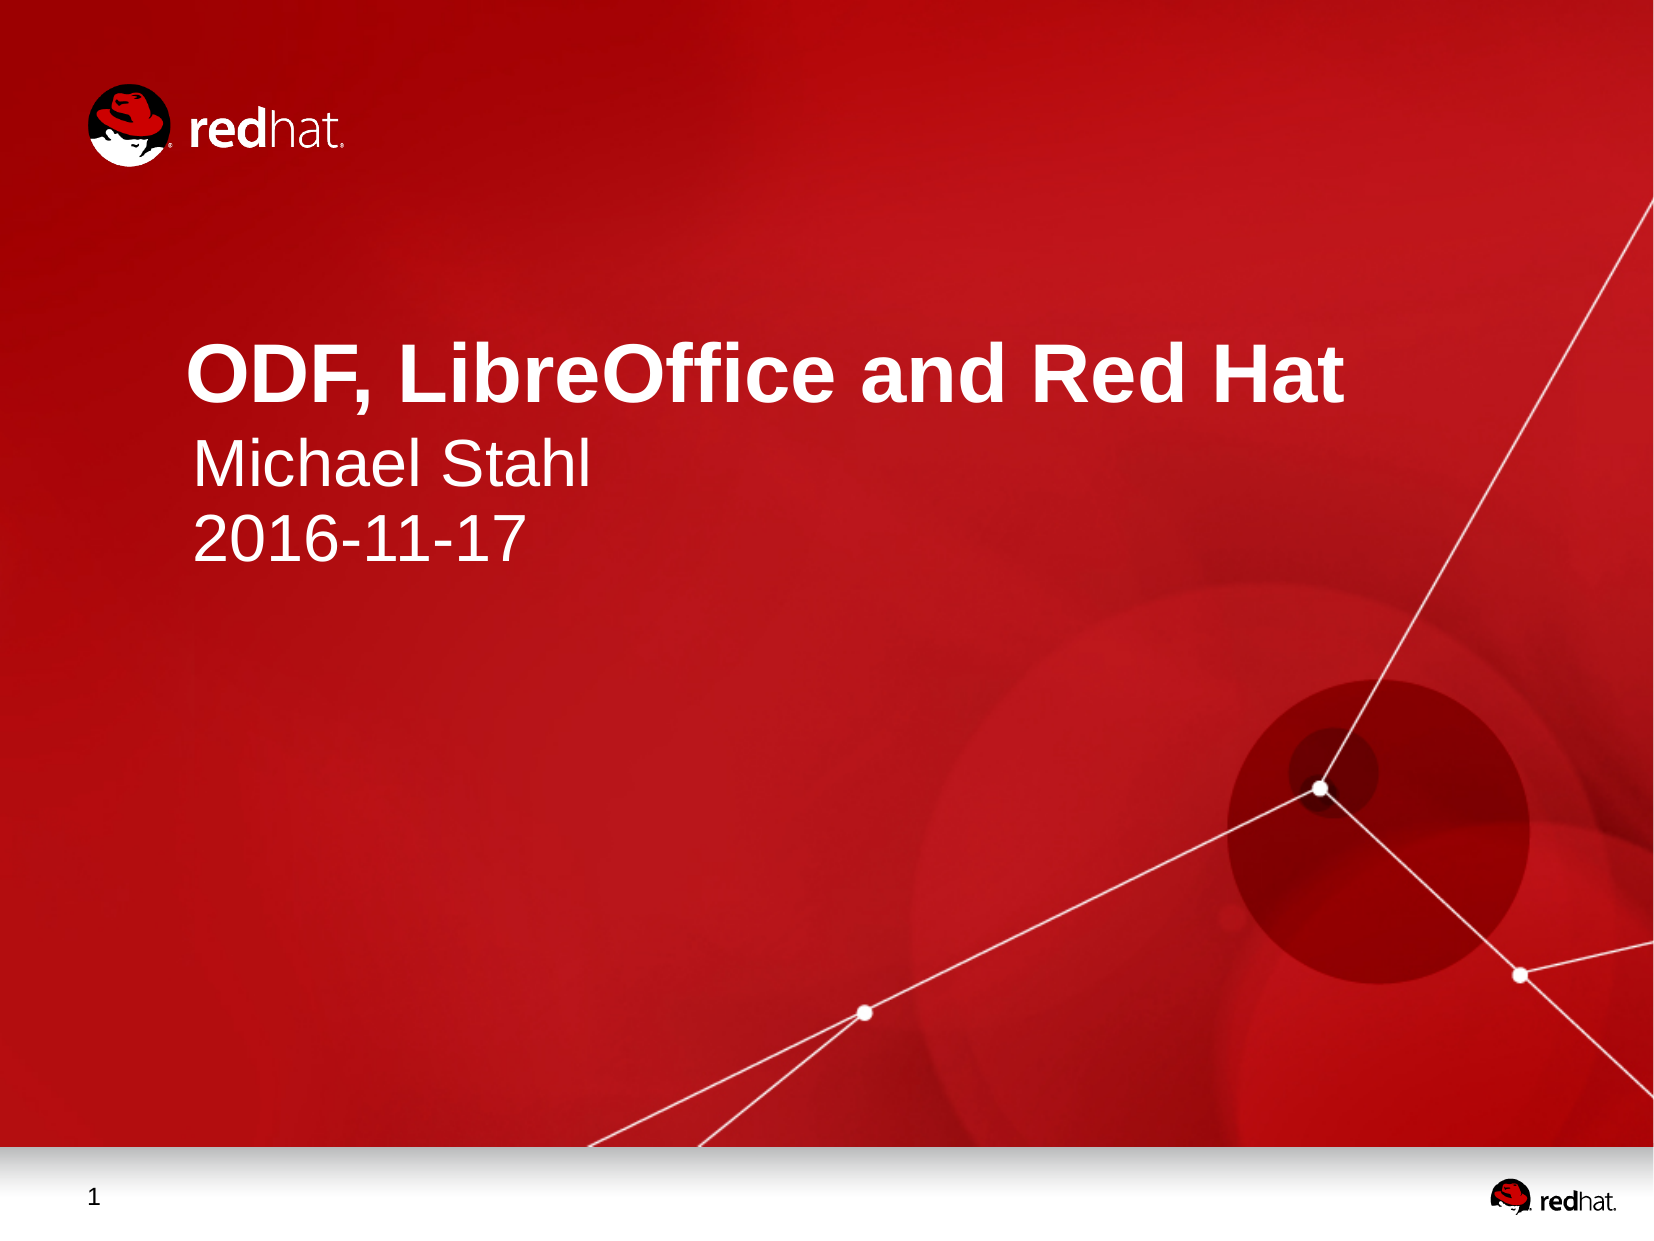

ODF, LibreOffice and Red Hat
Michael Stahl
2016-11-17